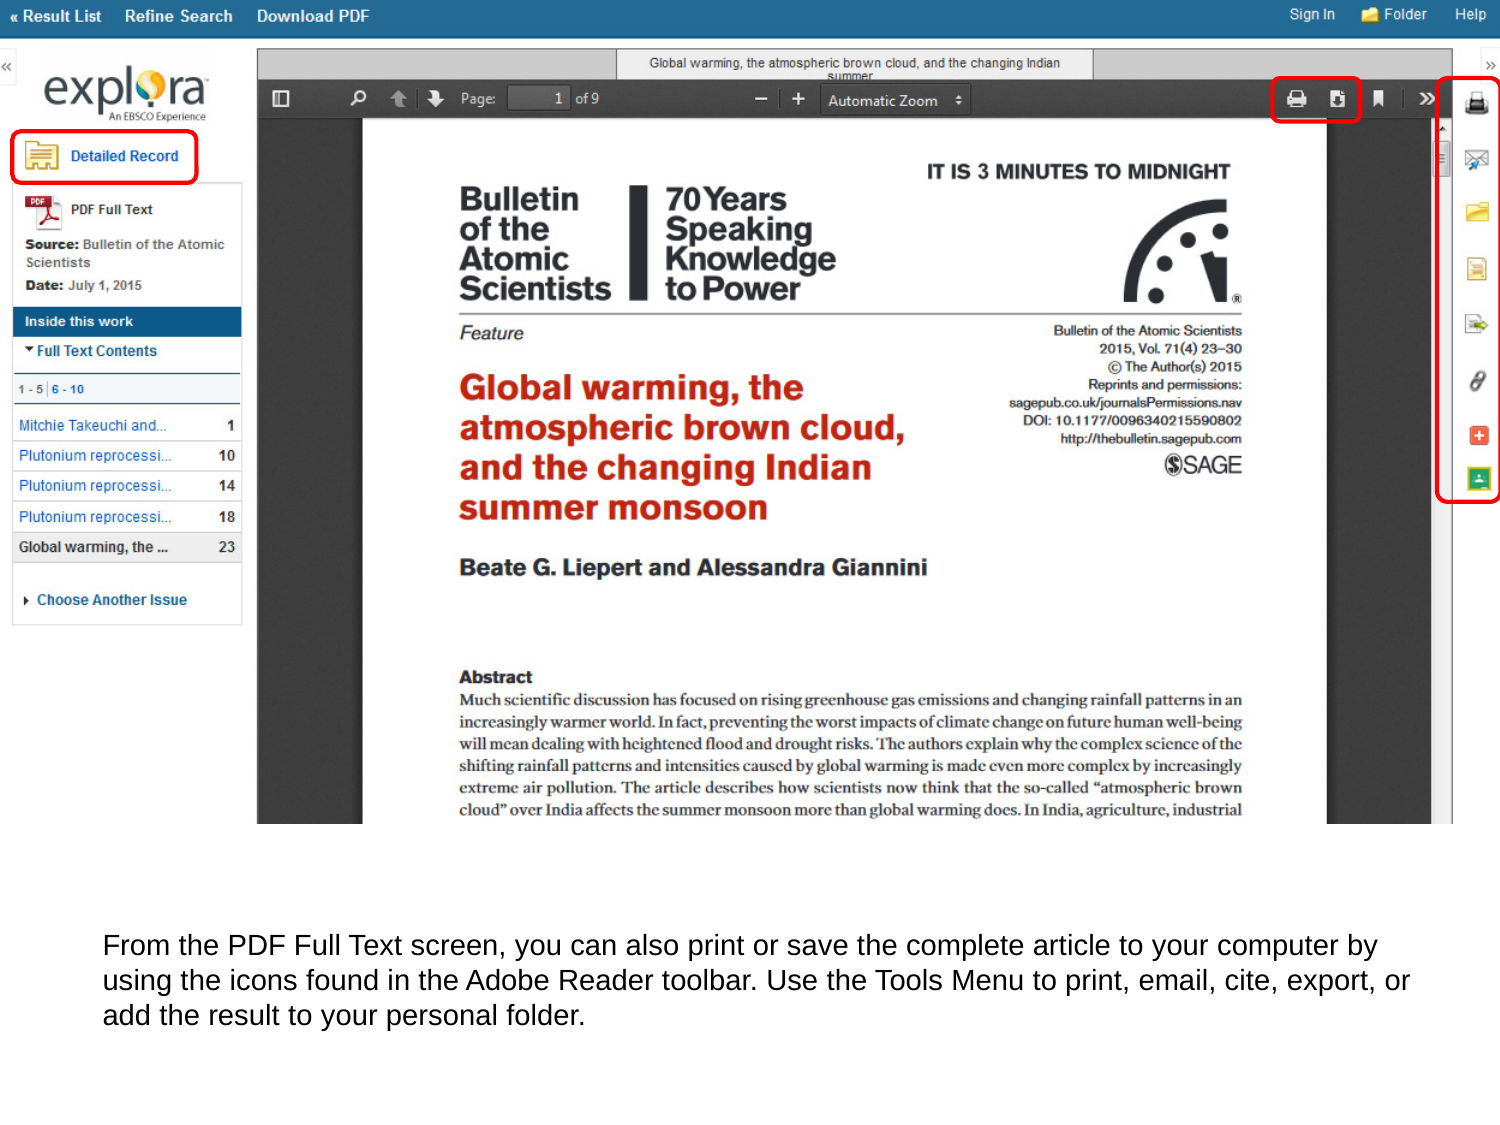

From the PDF Full Text screen, you can also print or save the complete article to your computer by using the icons found in the Adobe Reader toolbar. Use the Tools Menu to print, email, cite, export, or add the result to your personal folder.